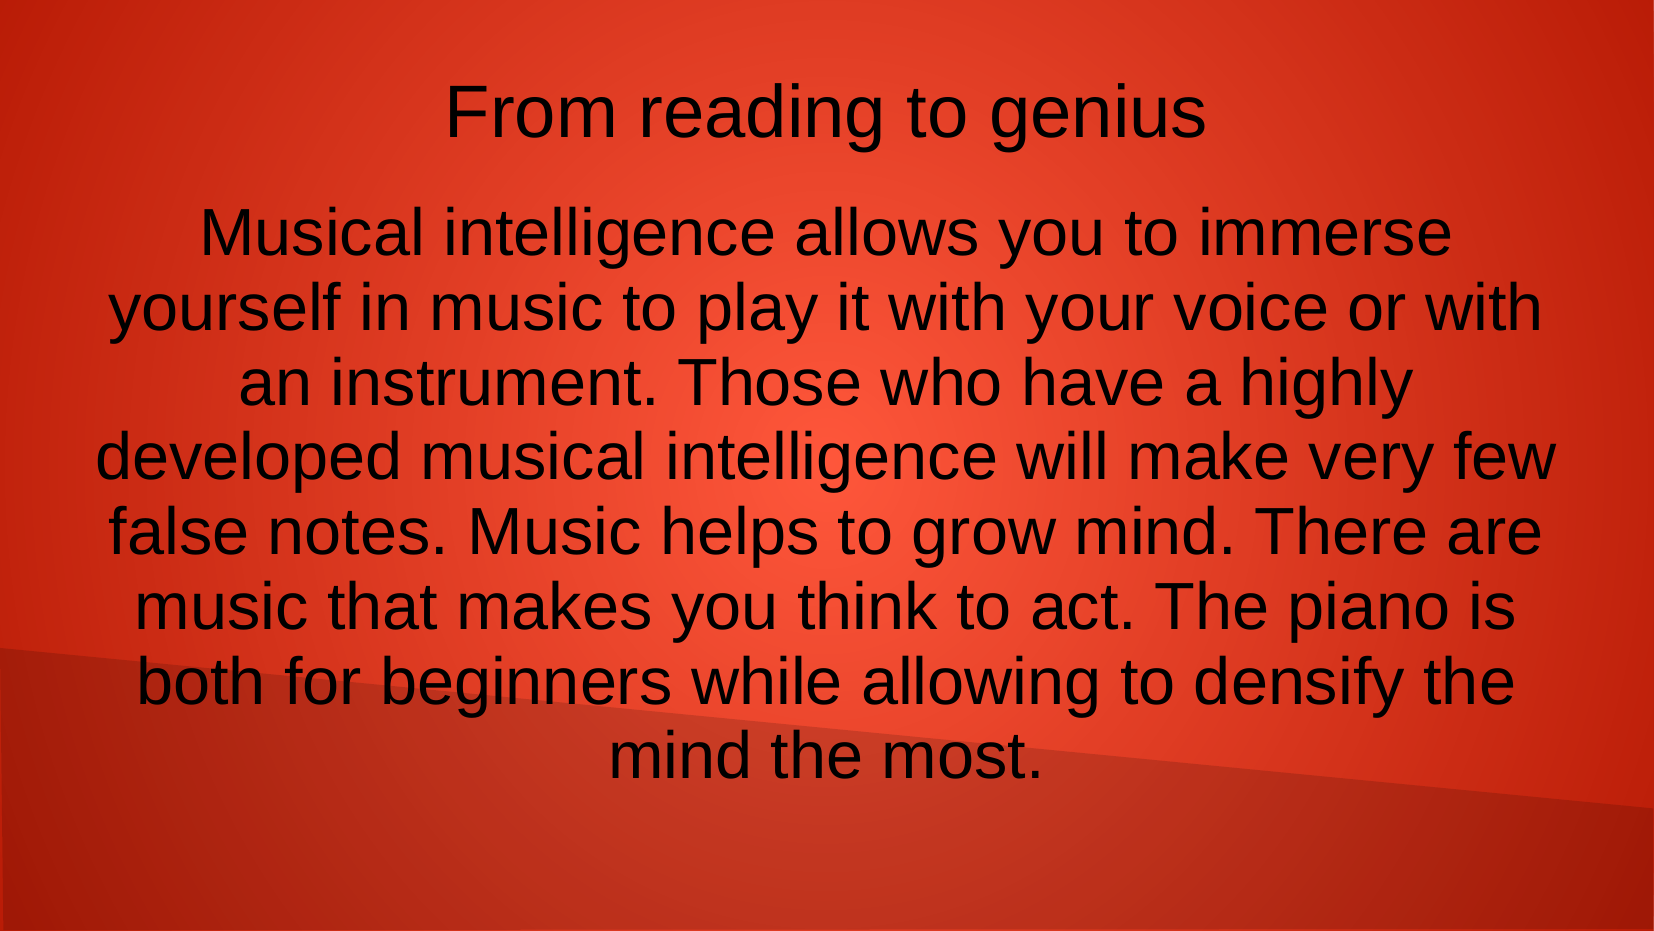

# From reading to genius
Musical intelligence allows you to immerse yourself in music to play it with your voice or with an instrument. Those who have a highly developed musical intelligence will make very few false notes. Music helps to grow mind. There are music that makes you think to act. The piano is both for beginners while allowing to densify the mind the most.